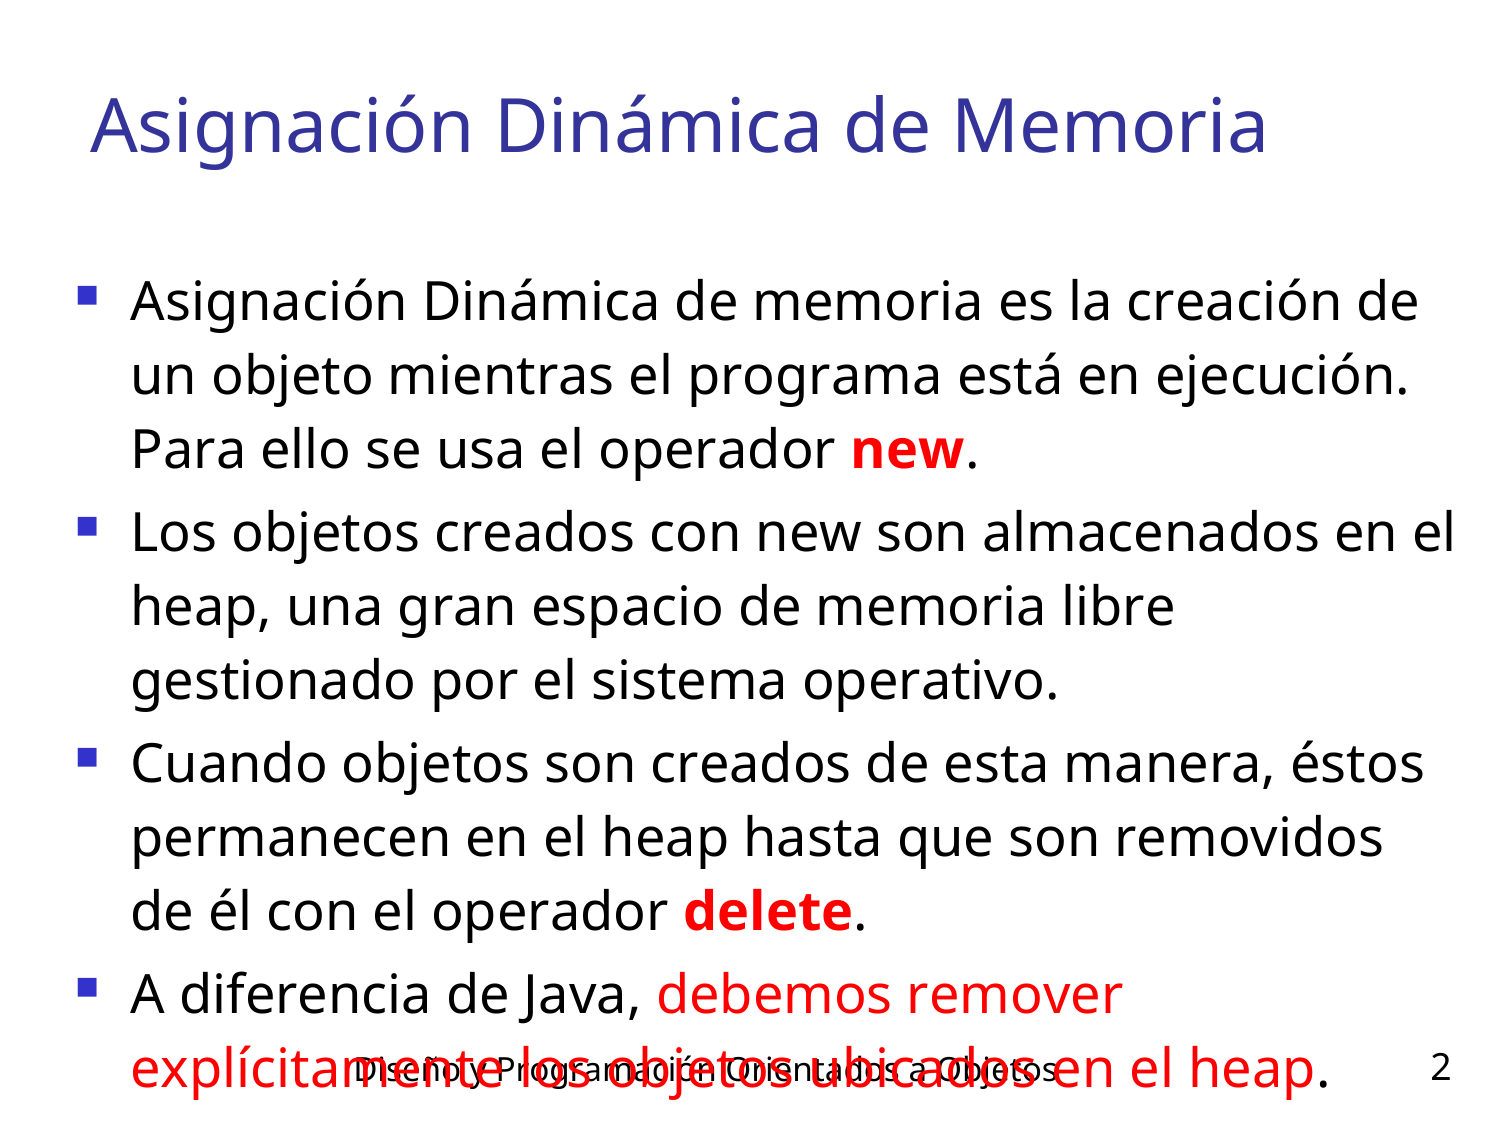

# Asignación Dinámica de Memoria
Asignación Dinámica de memoria es la creación de un objeto mientras el programa está en ejecución. Para ello se usa el operador new.
Los objetos creados con new son almacenados en el heap, una gran espacio de memoria libre gestionado por el sistema operativo.
Cuando objetos son creados de esta manera, éstos permanecen en el heap hasta que son removidos de él con el operador delete.
A diferencia de Java, debemos remover explícitamente los objetos ubicados en el heap.
Diseño y Programación Orientados a Objetos
2